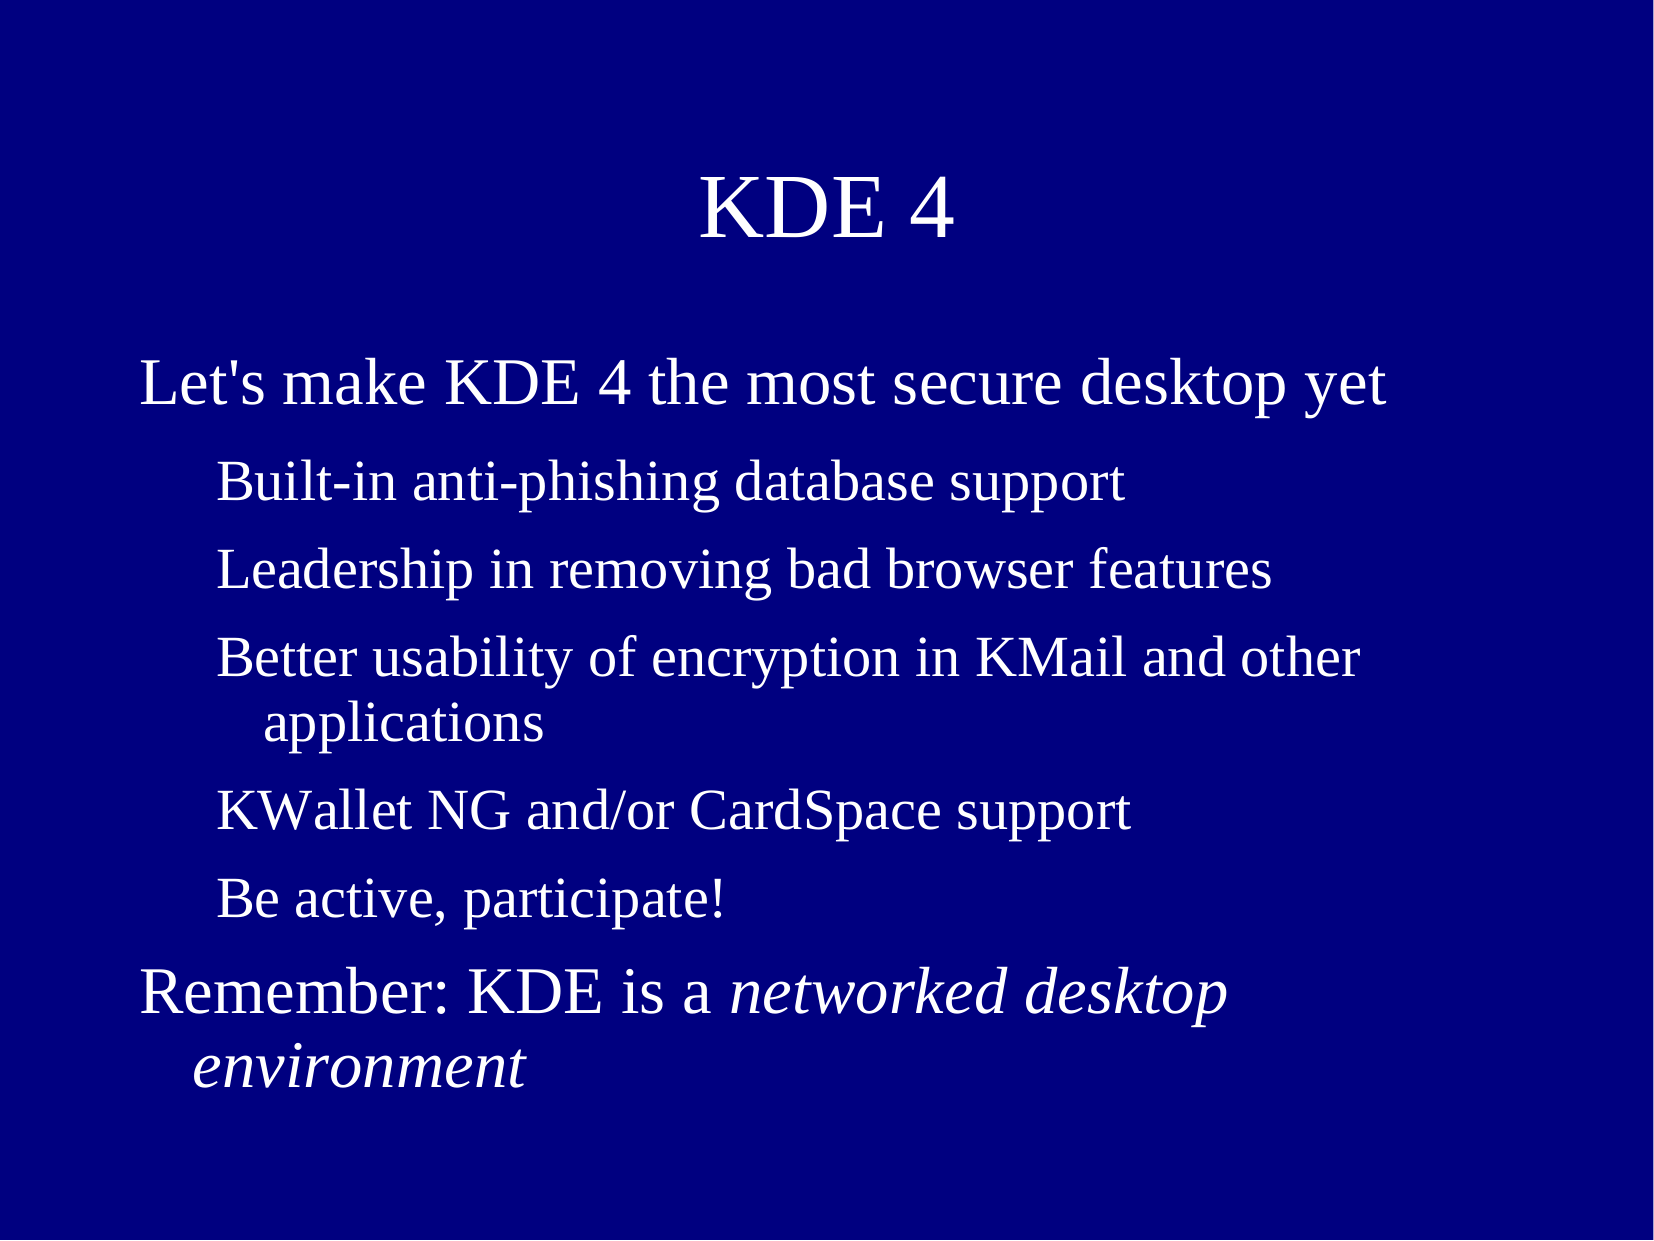

# KDE 4
Let's make KDE 4 the most secure desktop yet
Built-in anti-phishing database support
Leadership in removing bad browser features
Better usability of encryption in KMail and other applications
KWallet NG and/or CardSpace support
Be active, participate!
Remember: KDE is a networked desktop environment